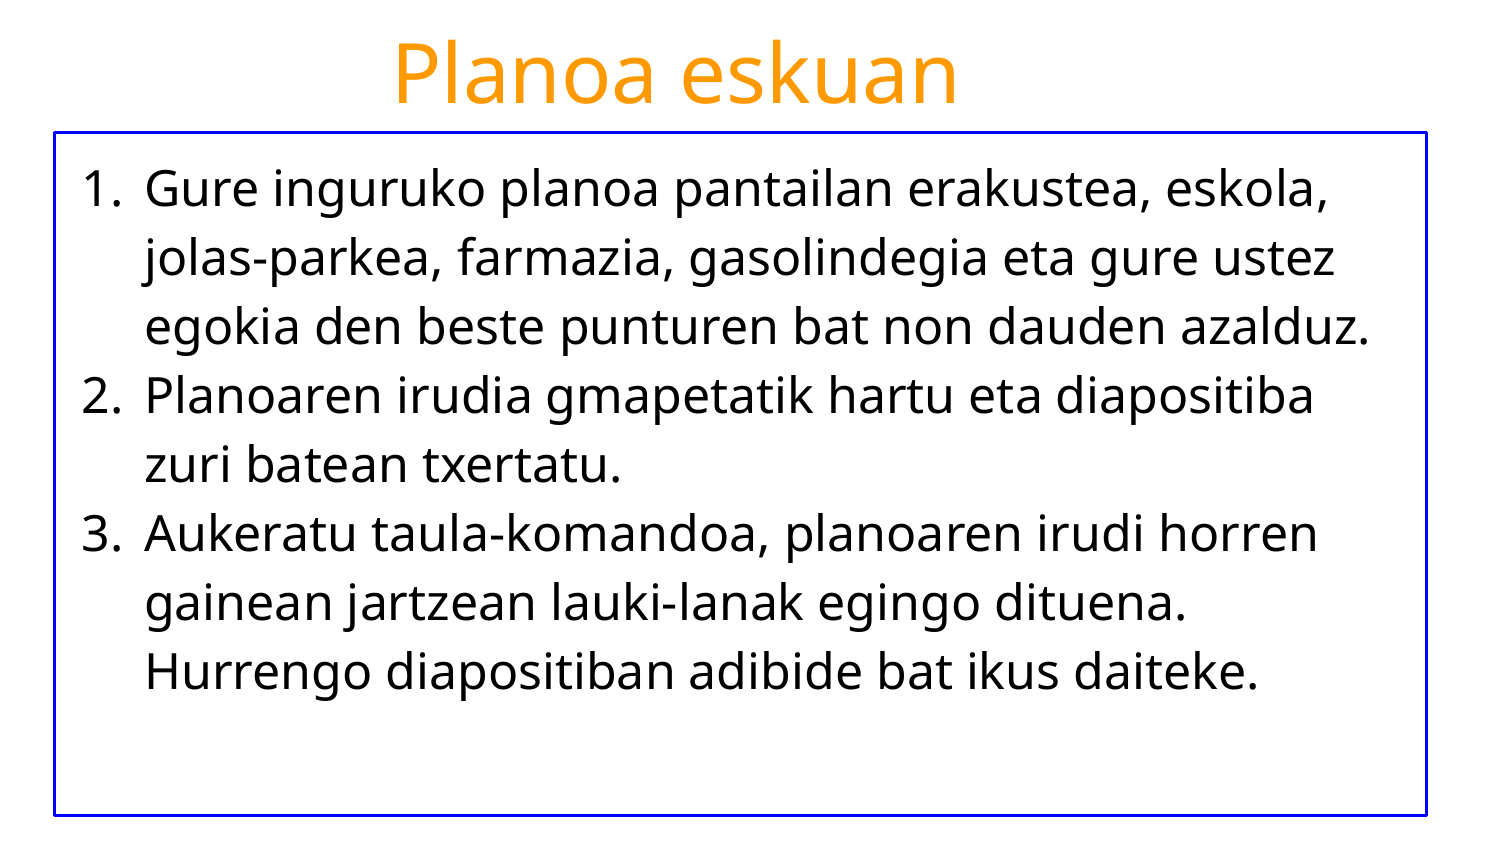

Planoa eskuan
Gure inguruko planoa pantailan erakustea, eskola, jolas-parkea, farmazia, gasolindegia eta gure ustez egokia den beste punturen bat non dauden azalduz.
Planoaren irudia gmapetatik hartu eta diapositiba zuri batean txertatu.
Aukeratu taula-komandoa, planoaren irudi horren gainean jartzean lauki-lanak egingo dituena. Hurrengo diapositiban adibide bat ikus daiteke.